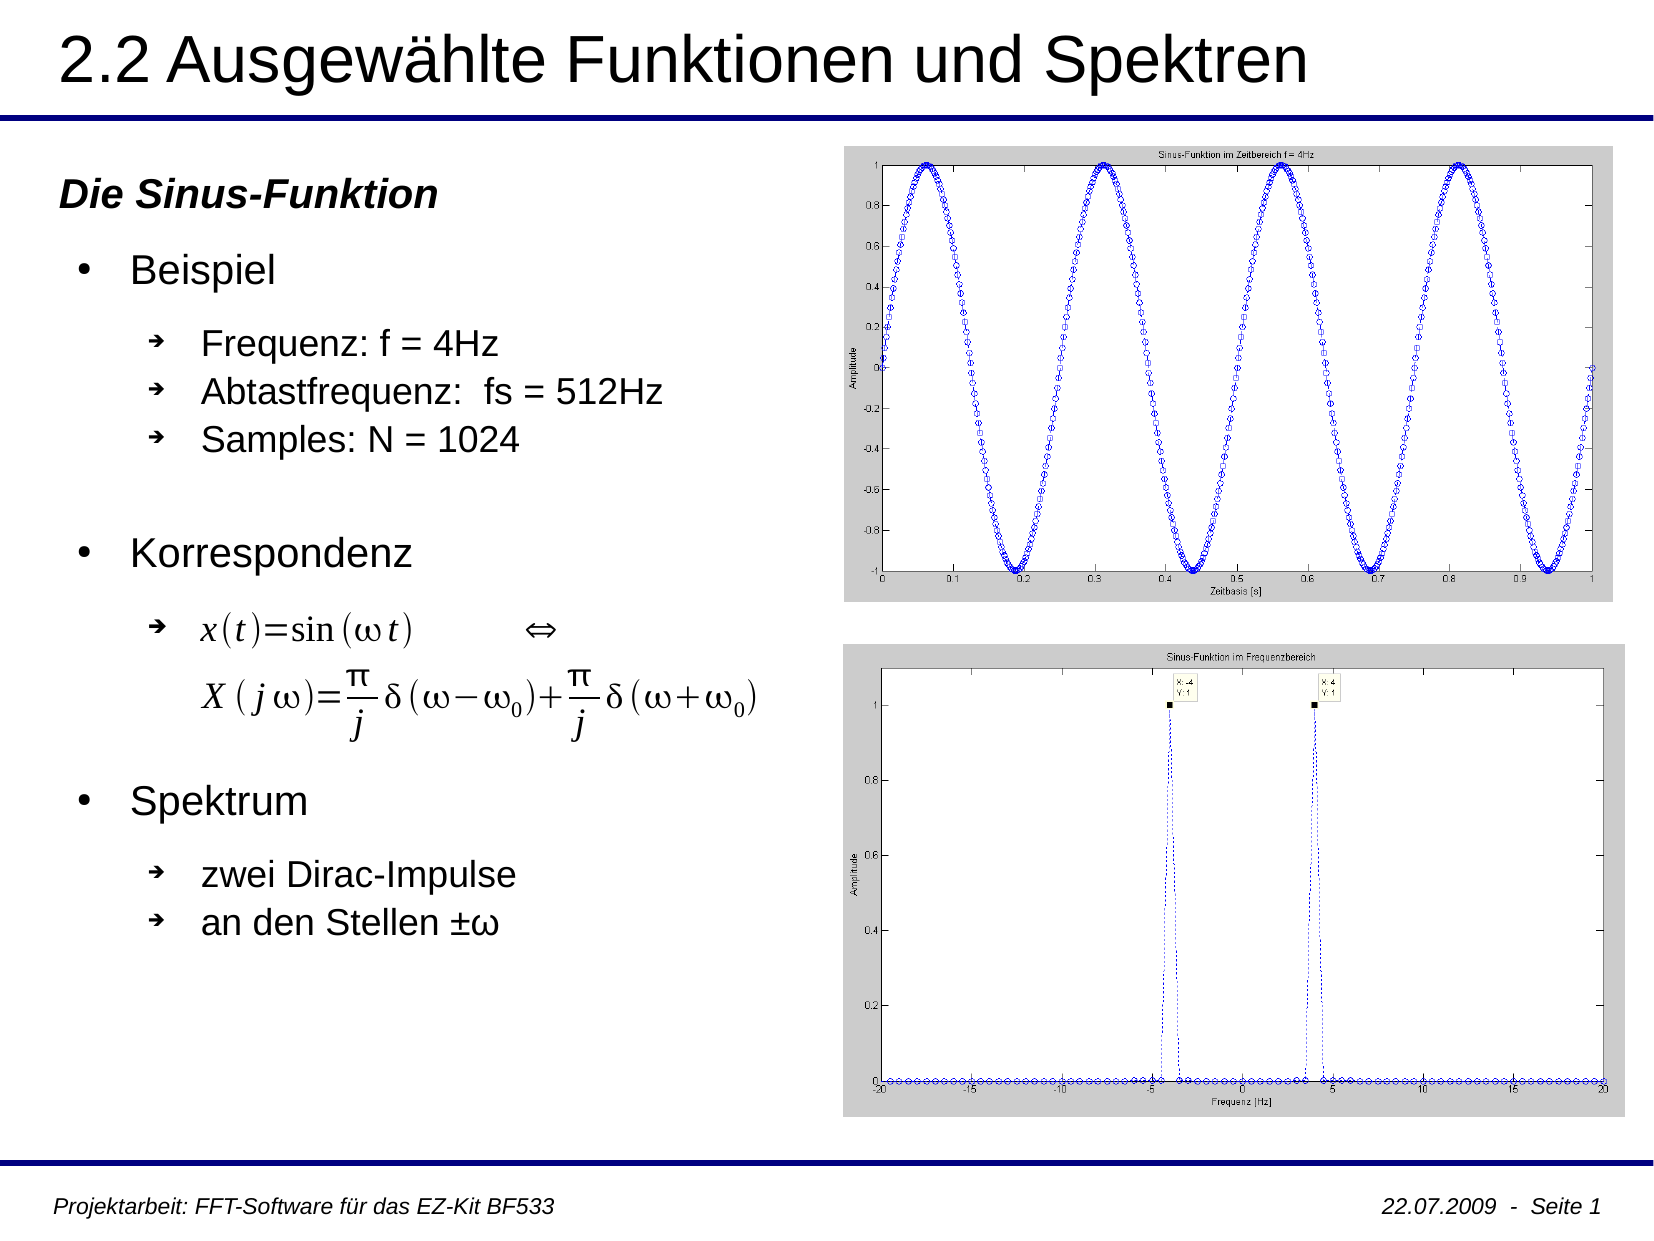

# 2.2 Ausgewählte Funktionen und Spektren
Die Sinus-Funktion
Beispiel
Frequenz: f = 4Hz
Abtastfrequenz: fs = 512Hz
Samples: N = 1024
Korrespondenz
Spektrum
zwei Dirac-Impulse
an den Stellen ±ω
Projektarbeit: FFT-Software für das EZ-Kit BF533										 		22.07.2009 - Seite 1